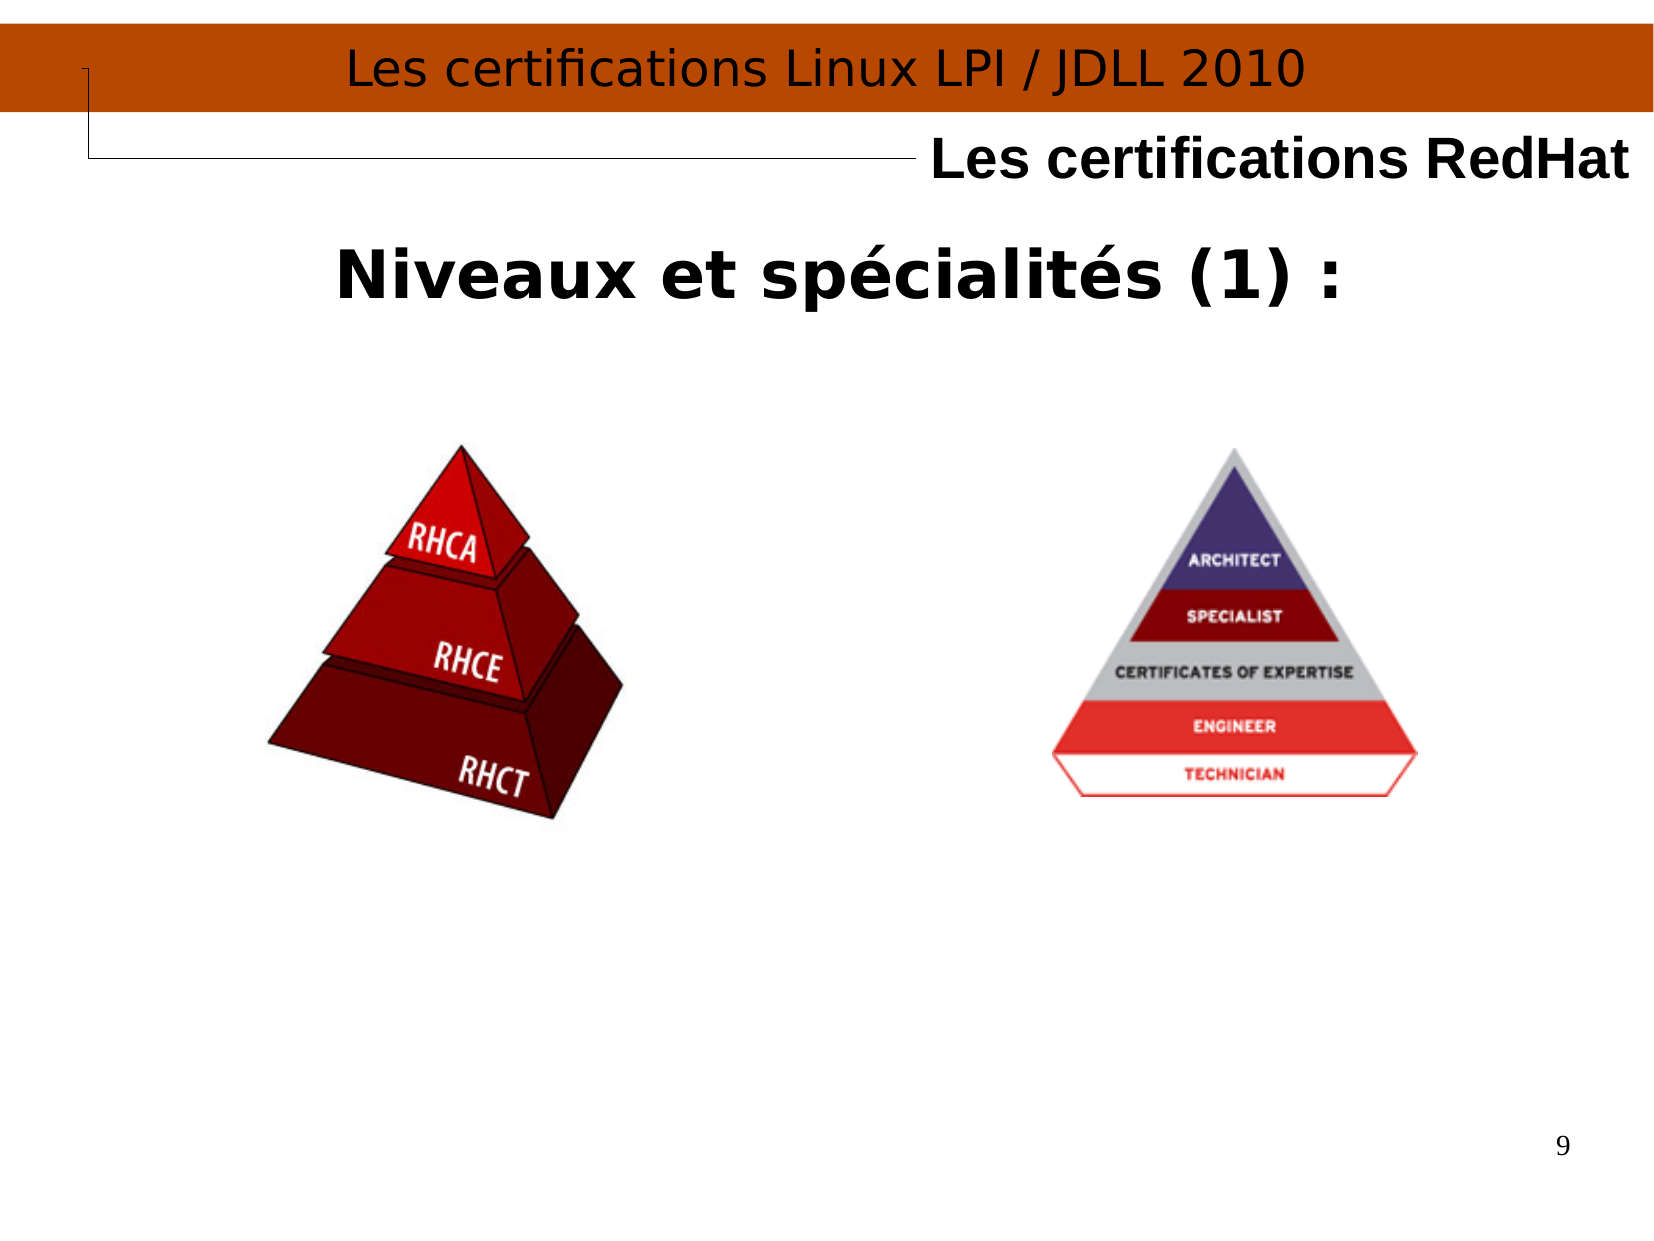

# Les certifications Linux LPI / JDLL 2010
Les certifications RedHat
Niveaux et spécialités (1) :
9